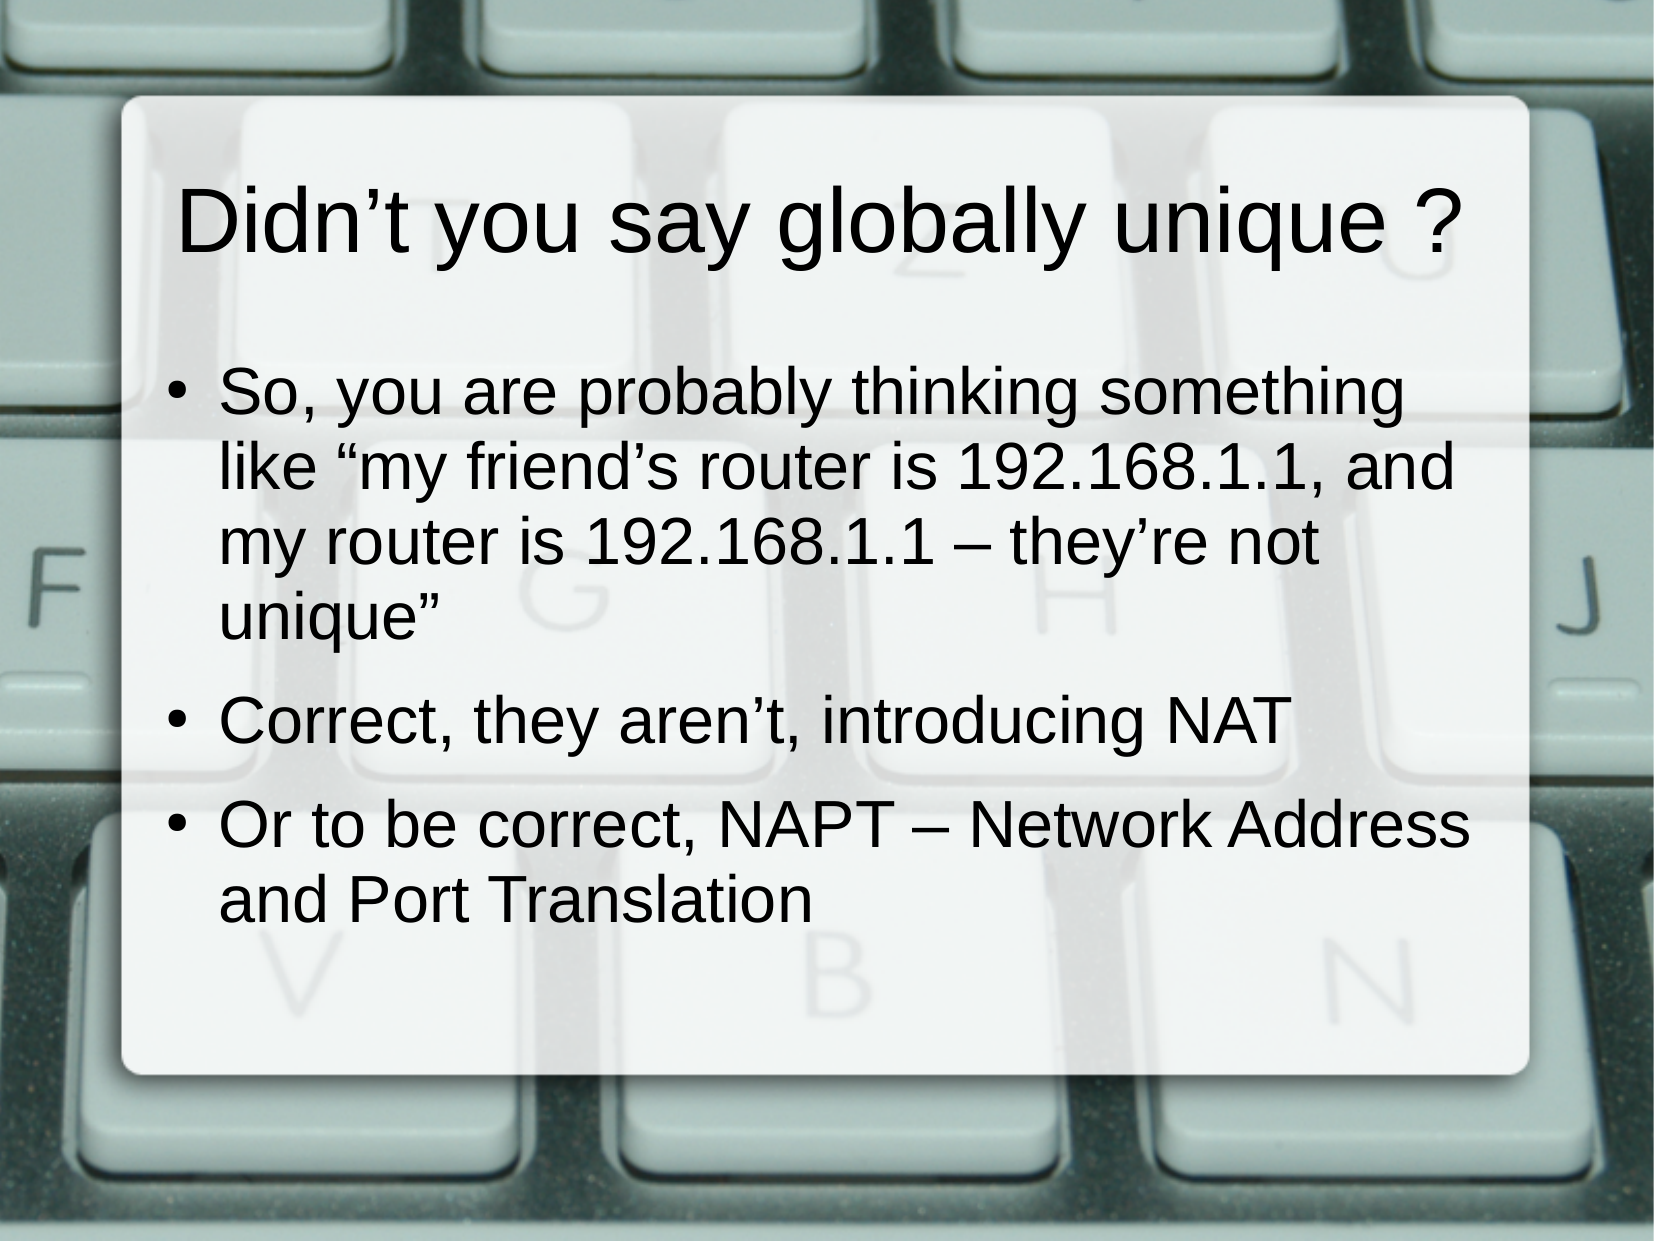

# Didn’t you say globally unique ?
So, you are probably thinking something like “my friend’s router is 192.168.1.1, and my router is 192.168.1.1 – they’re not unique”
Correct, they aren’t, introducing NAT
Or to be correct, NAPT – Network Address and Port Translation